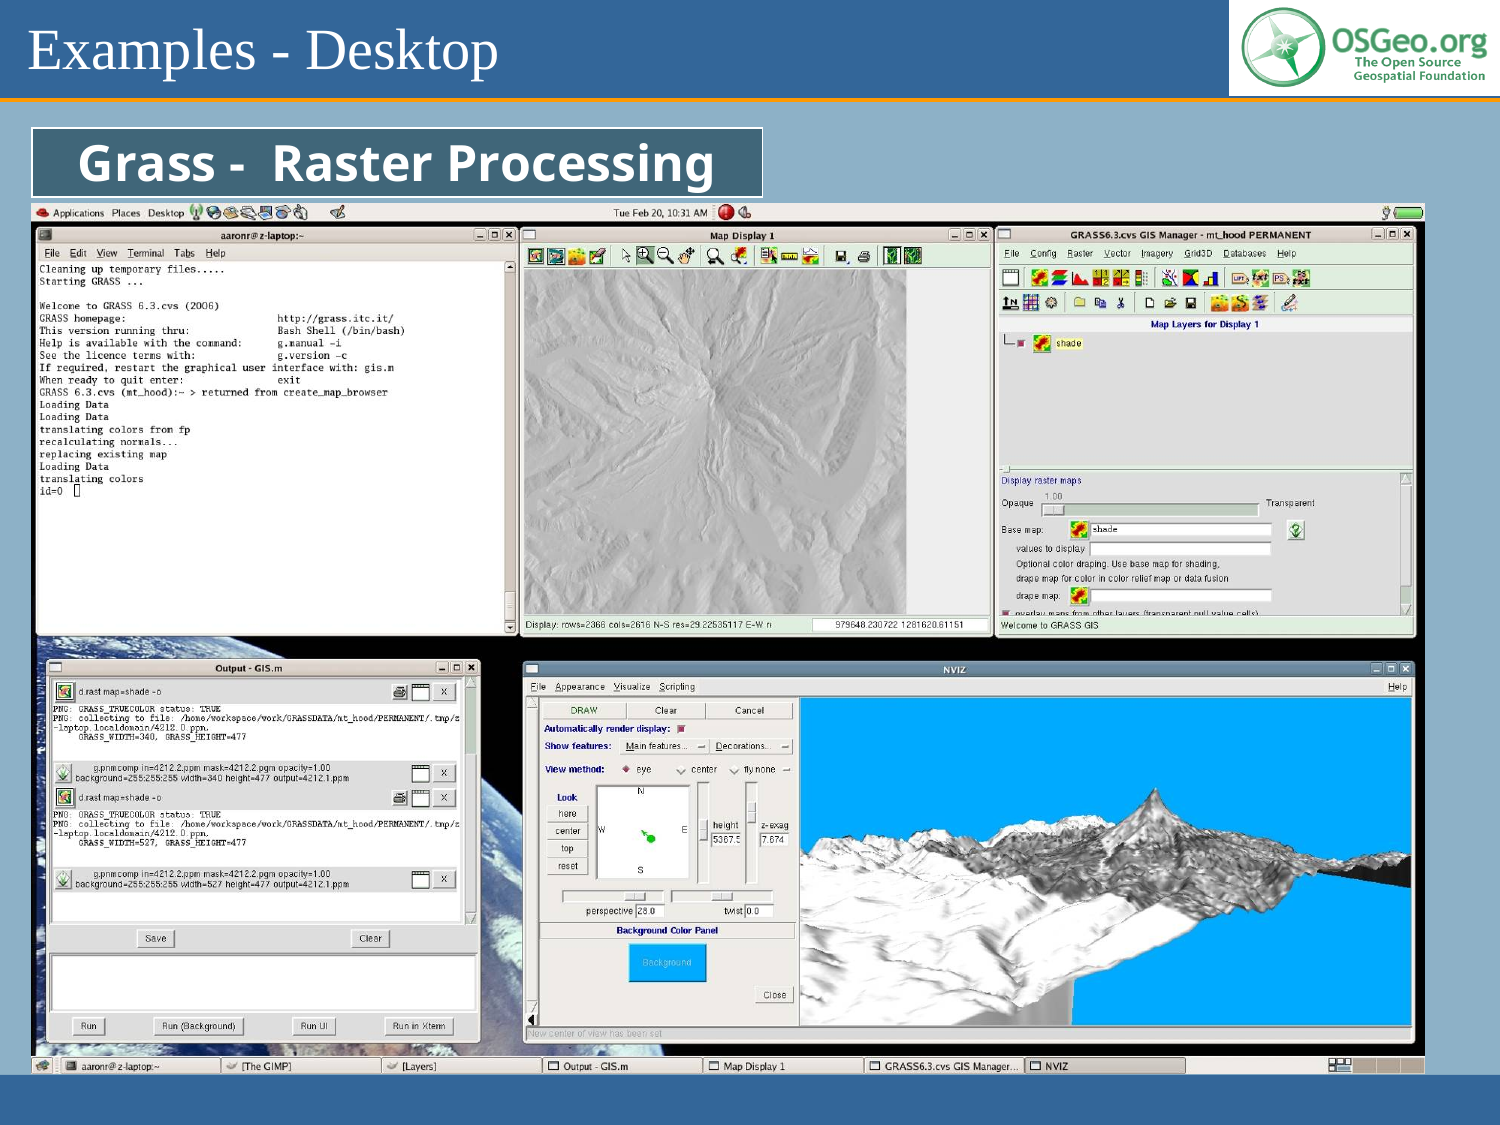

# Examples - Desktop
Grass - Raster Processing